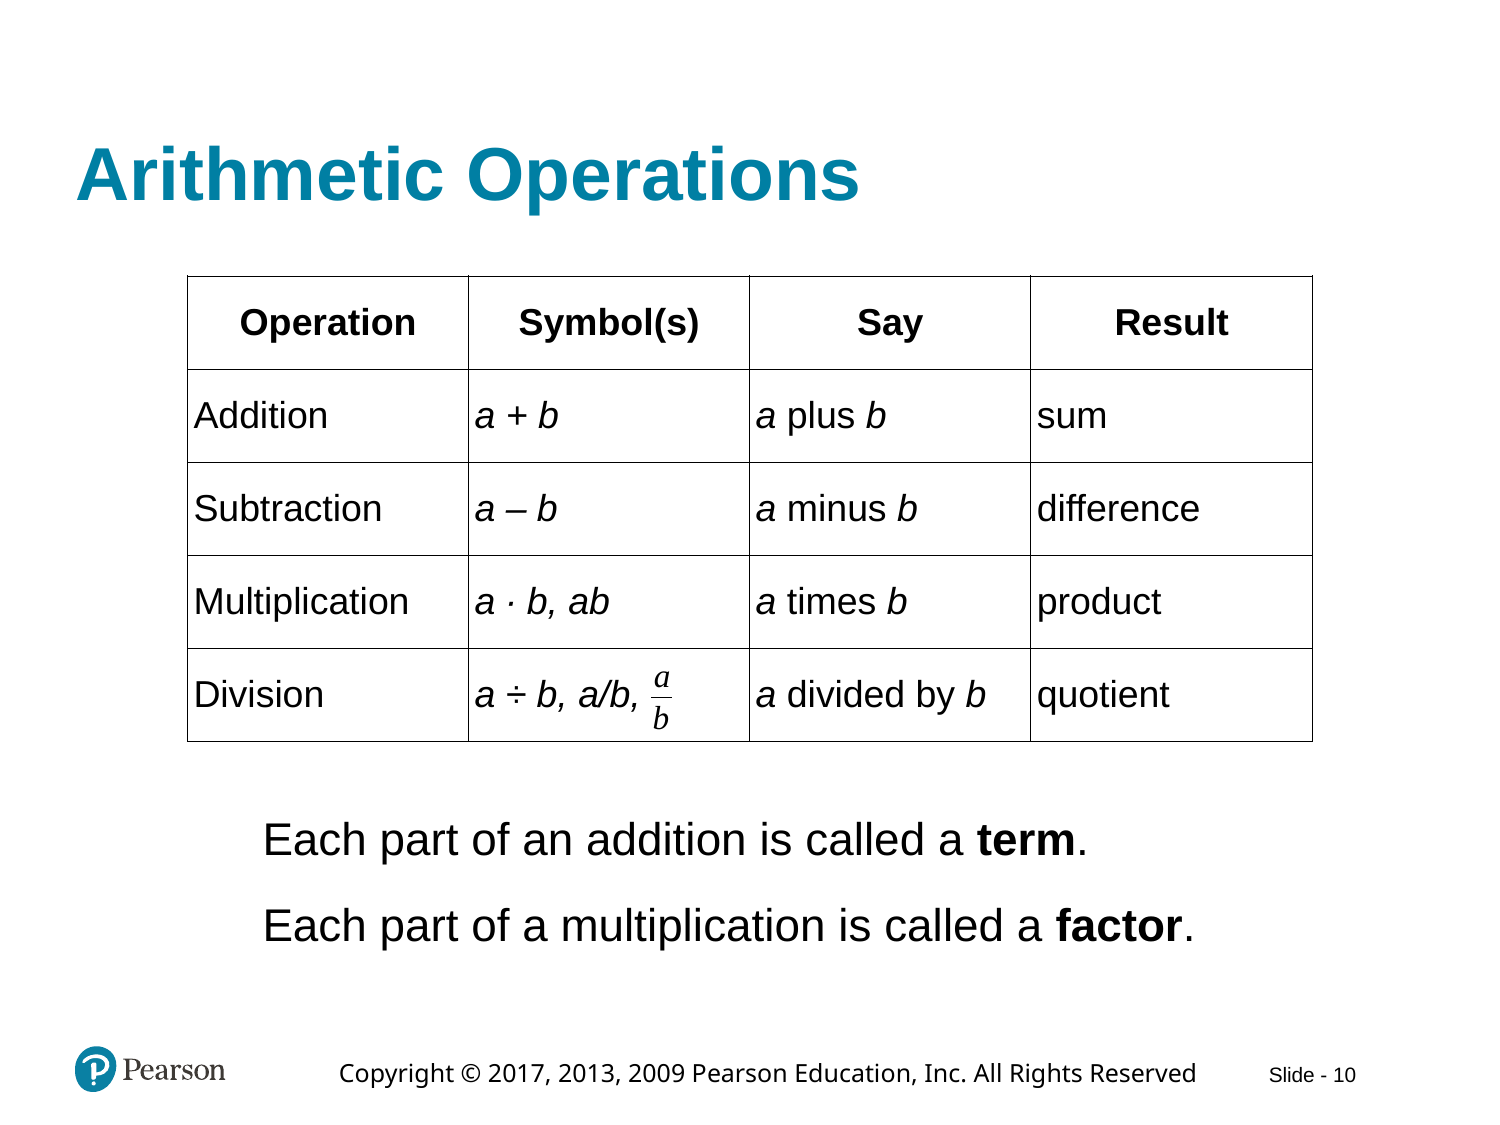

# Arithmetic Operations
| Operation | Symbol(s) | Say | Result |
| --- | --- | --- | --- |
| Addition | a + b | a plus b | sum |
| Subtraction | a – b | a minus b | difference |
| Multiplication | a ∙ b, ab | a times b | product |
| Division | a ÷ b, a/b, | a divided by b | quotient |
Each part of an addition is called a term.
Each part of a multiplication is called a factor.